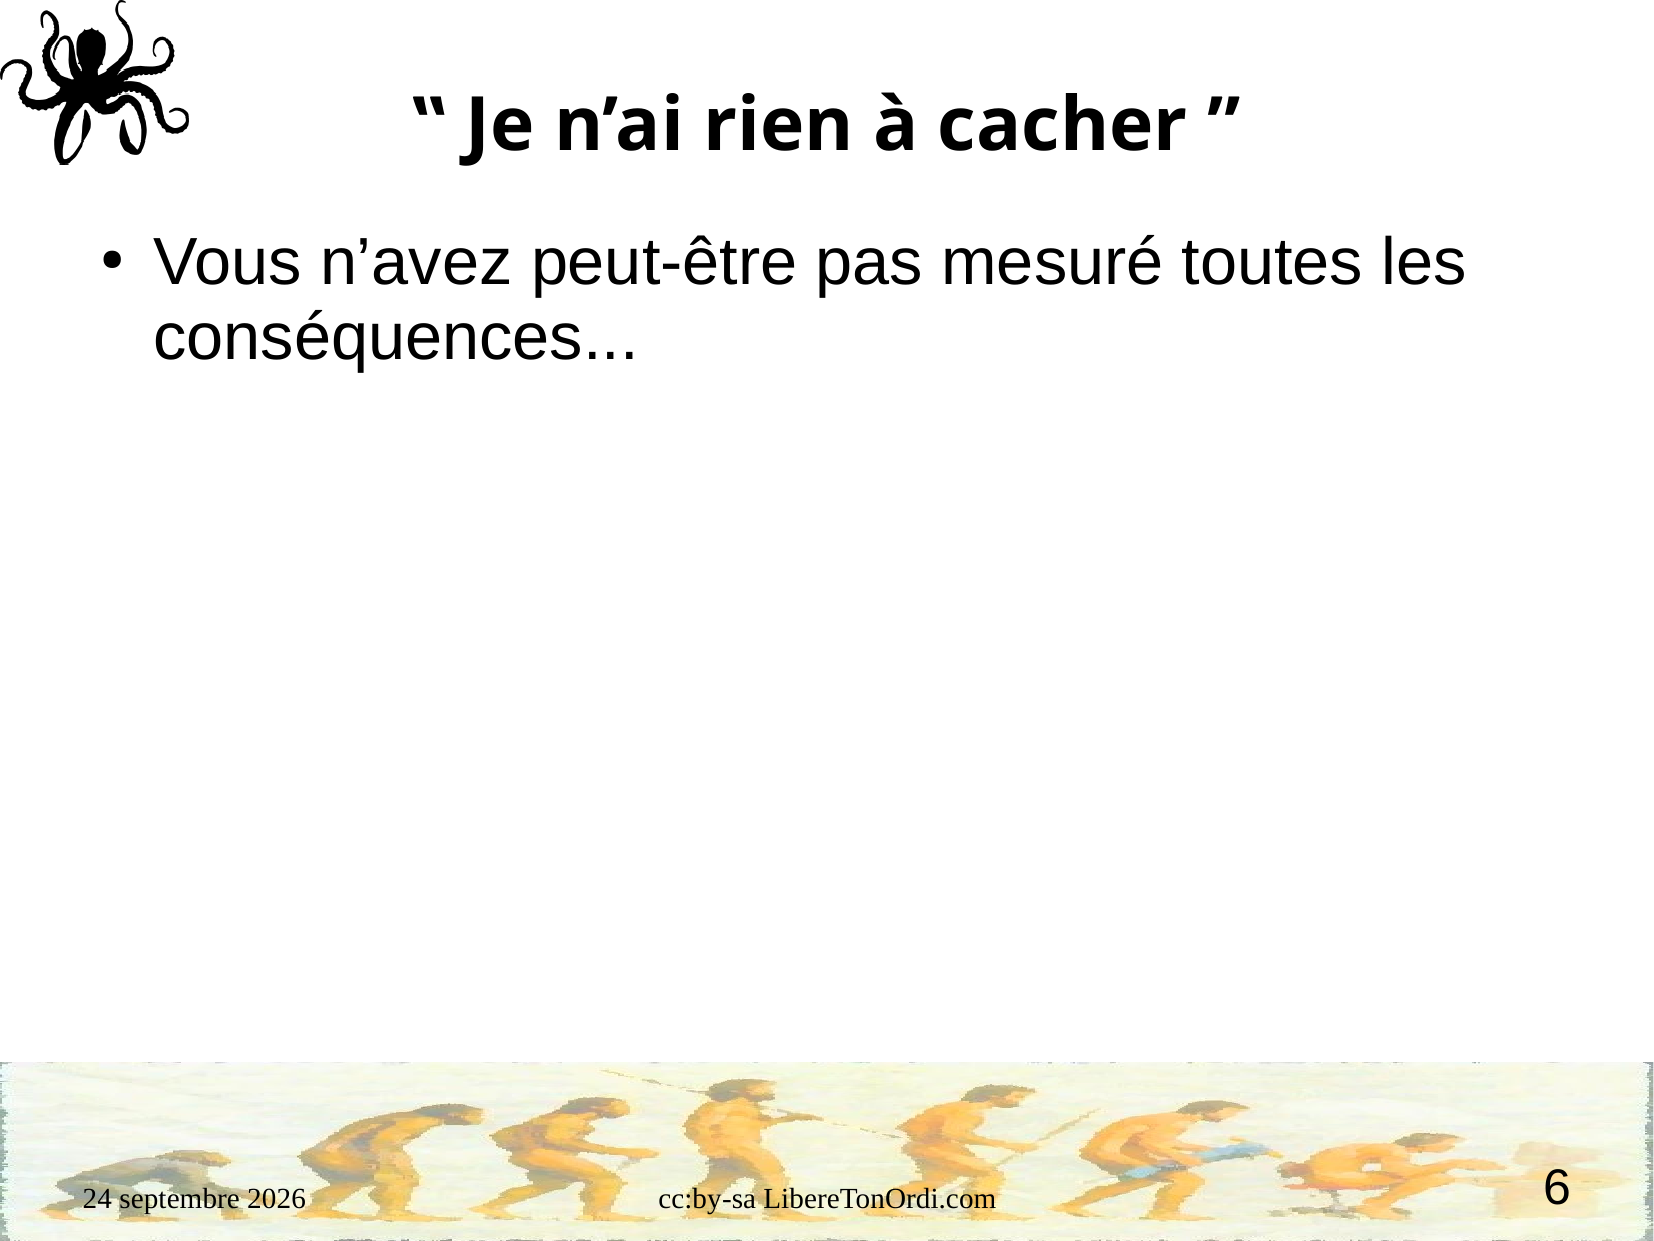

# ‟ Je n’ai rien à cacher ”
Vous n’avez peut-être pas mesuré toutes les conséquences...
cc:by-sa LibereTonOrdi.com
6